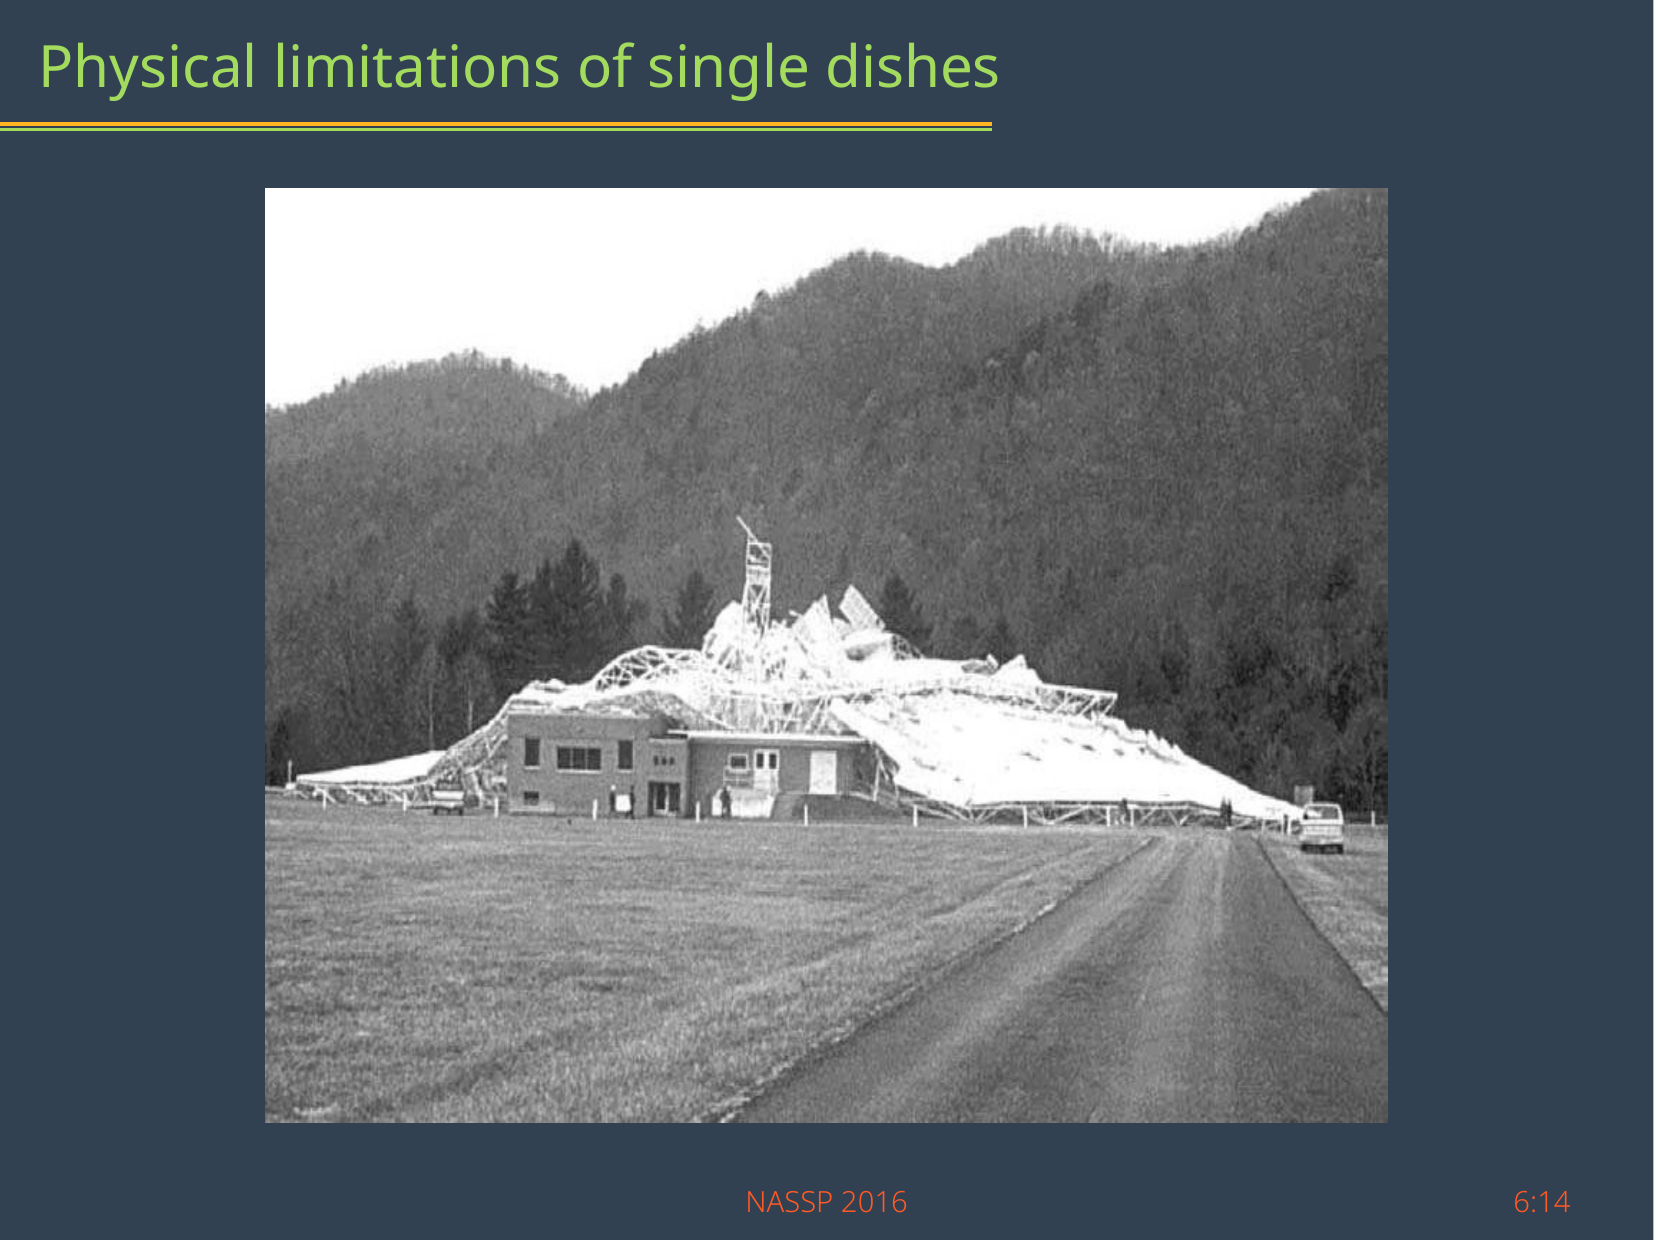

Physical limitations of single dishes
NASSP 2016
6